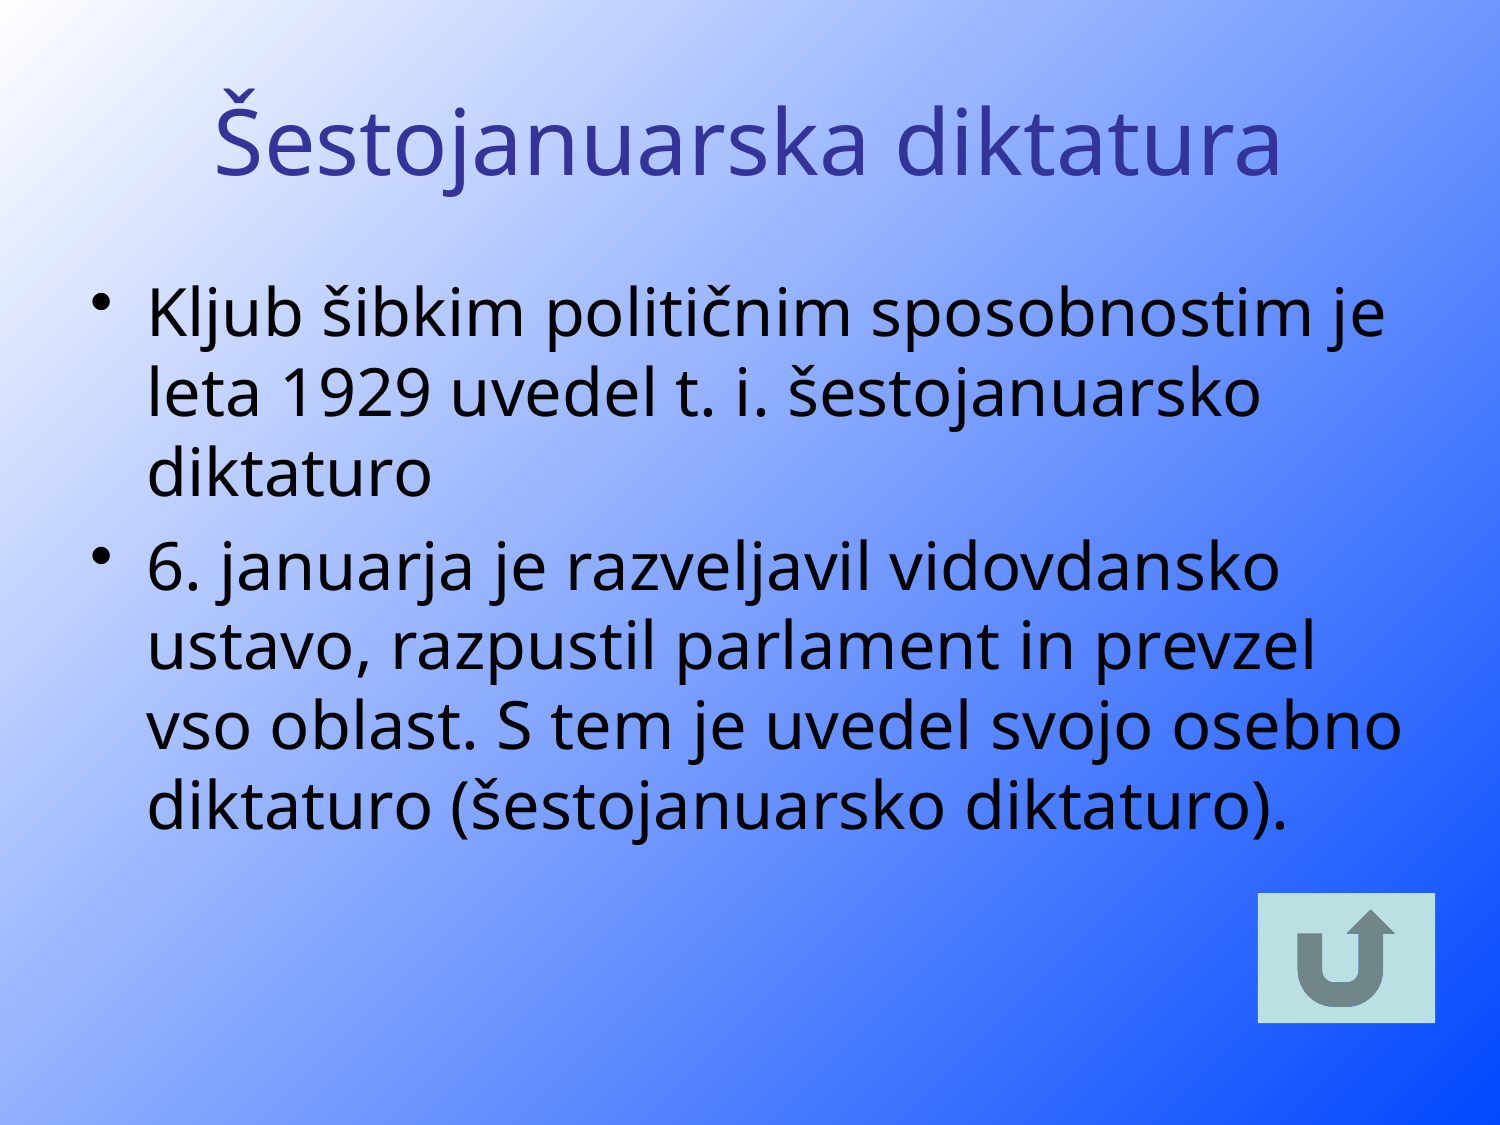

# Šestojanuarska diktatura
Kljub šibkim političnim sposobnostim je leta 1929 uvedel t. i. šestojanuarsko diktaturo
6. januarja je razveljavil vidovdansko ustavo, razpustil parlament in prevzel vso oblast. S tem je uvedel svojo osebno diktaturo (šestojanuarsko diktaturo).